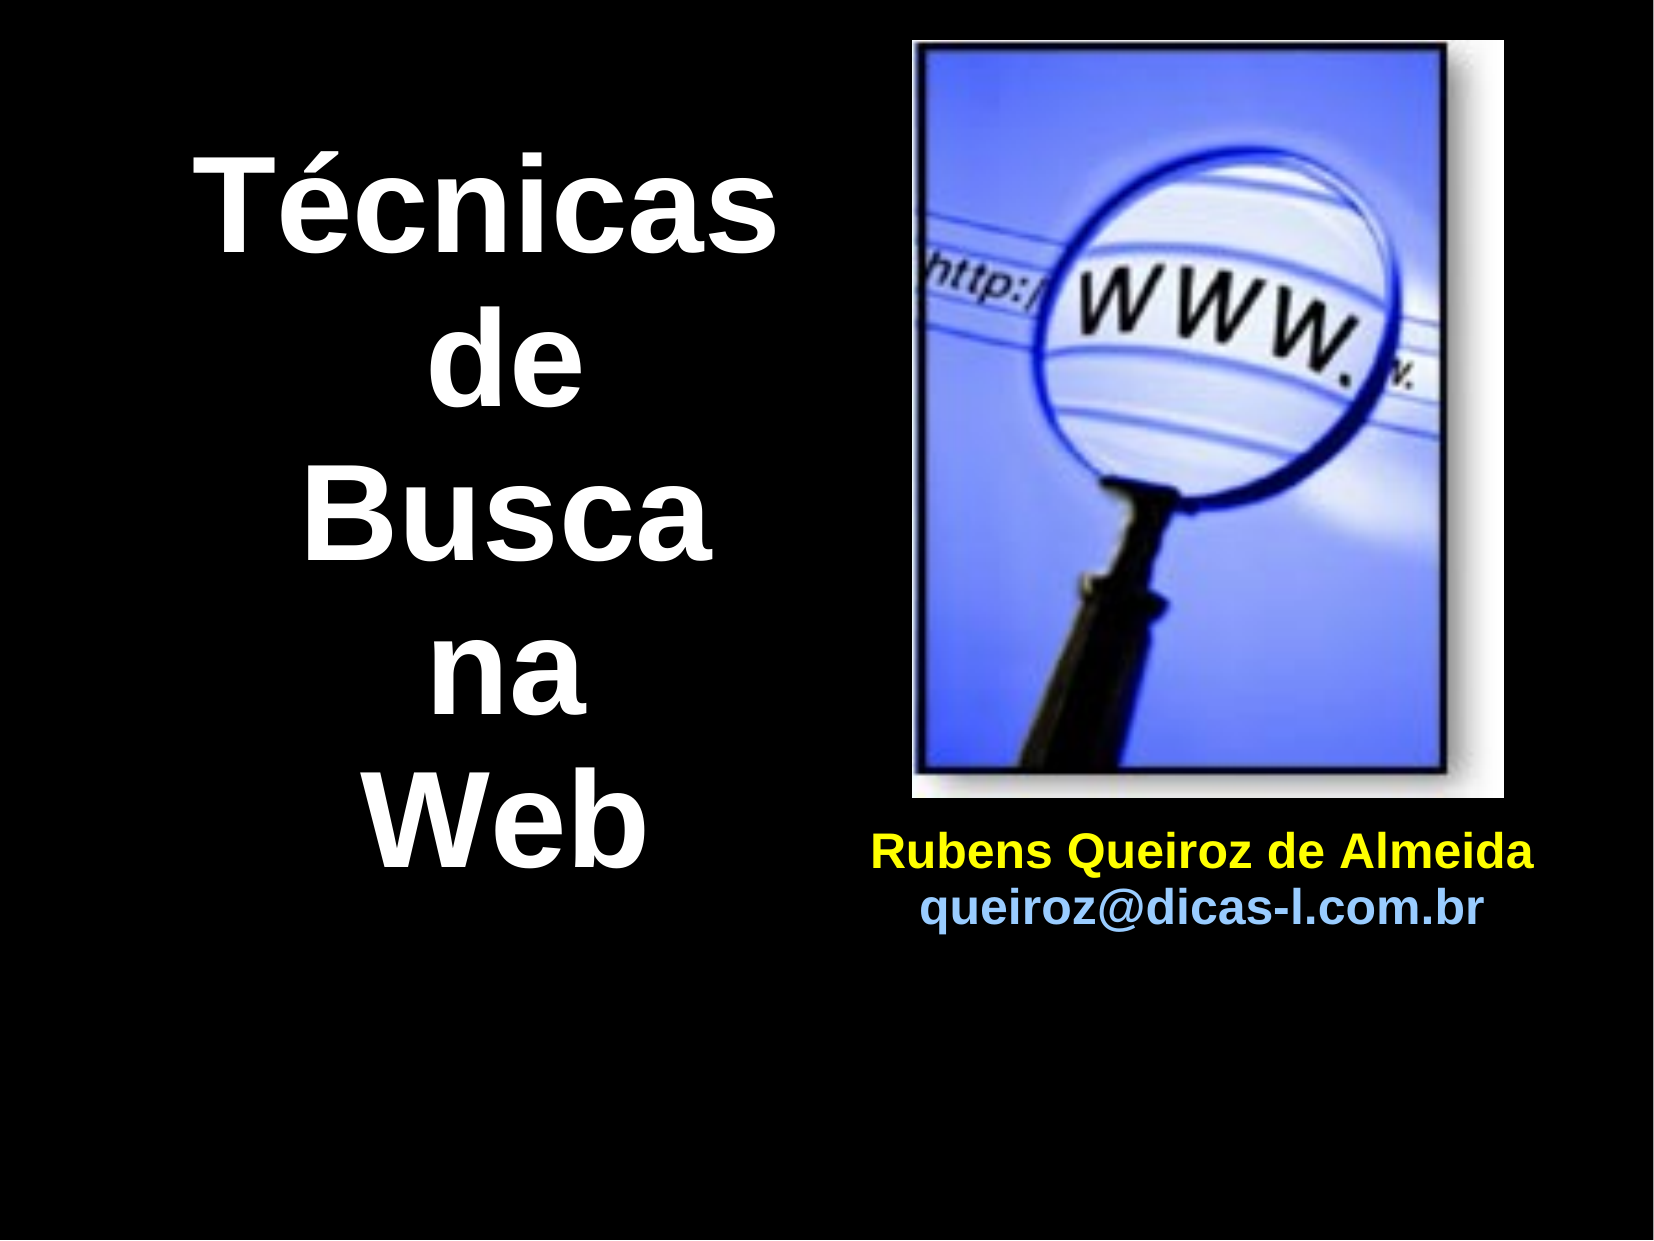

Técnicas
de
Busca
na
Web
Rubens Queiroz de Almeida
queiroz@dicas-l.com.br